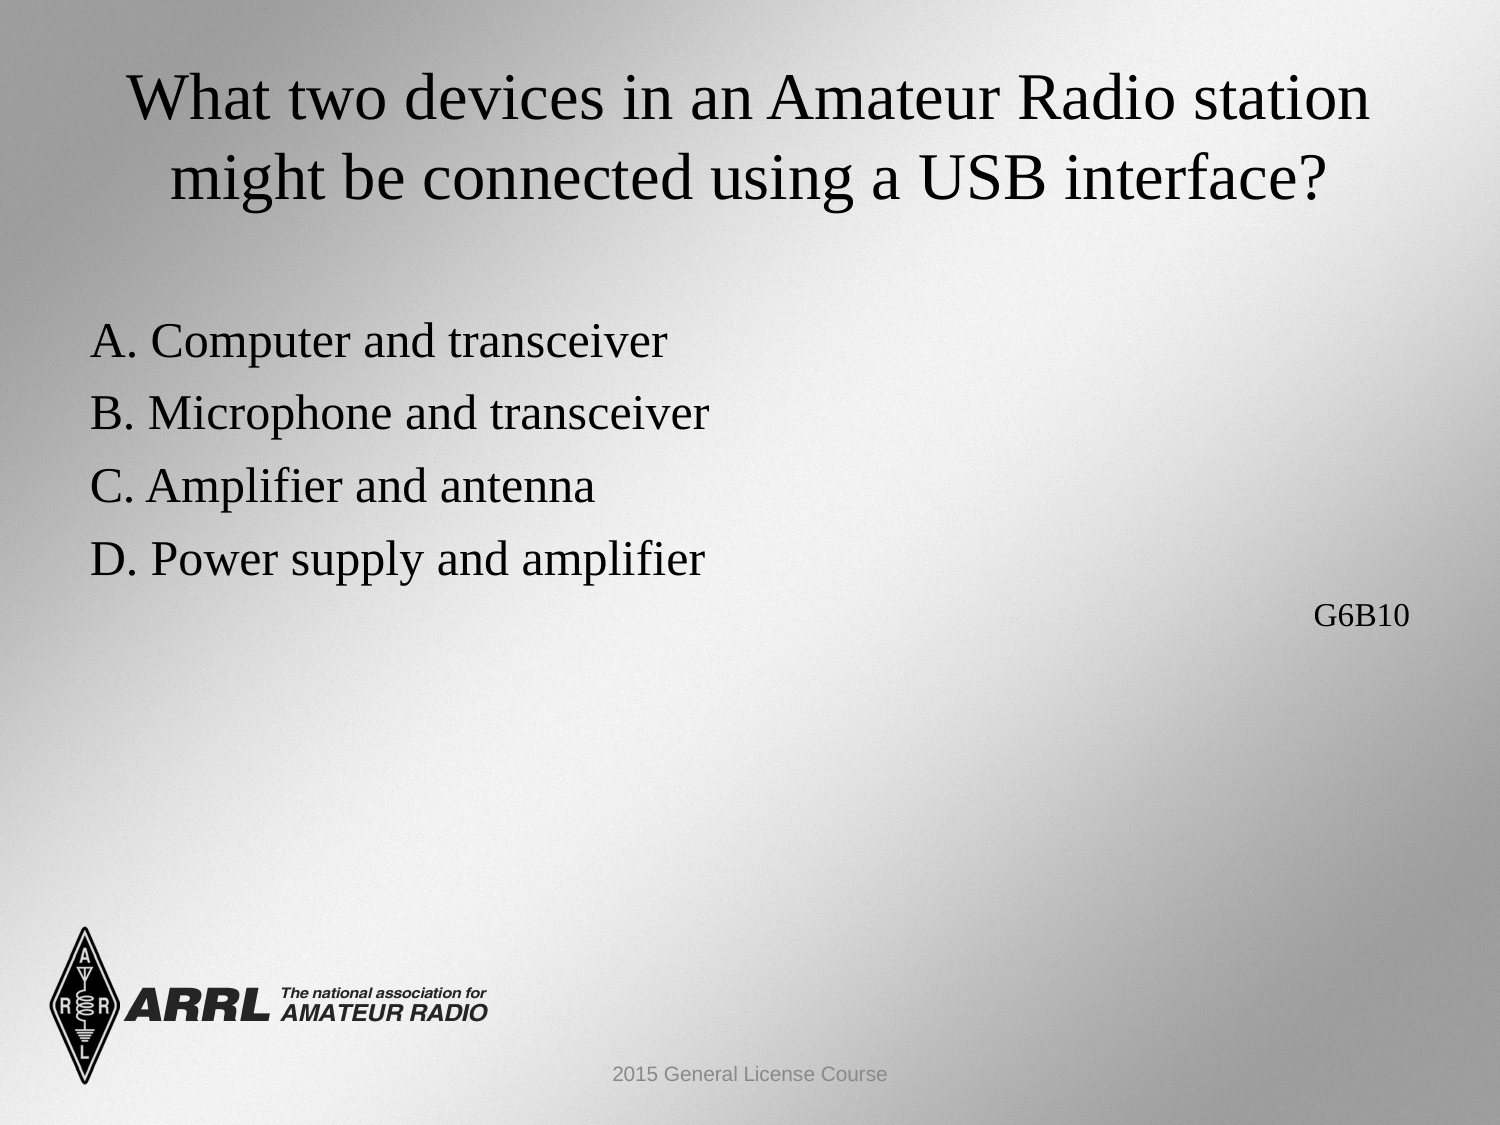

# What two devices in an Amateur Radio station might be connected using a USB interface?
A. Computer and transceiver
B. Microphone and transceiver
C. Amplifier and antenna
D. Power supply and amplifier
 G6B10
2015 General License Course